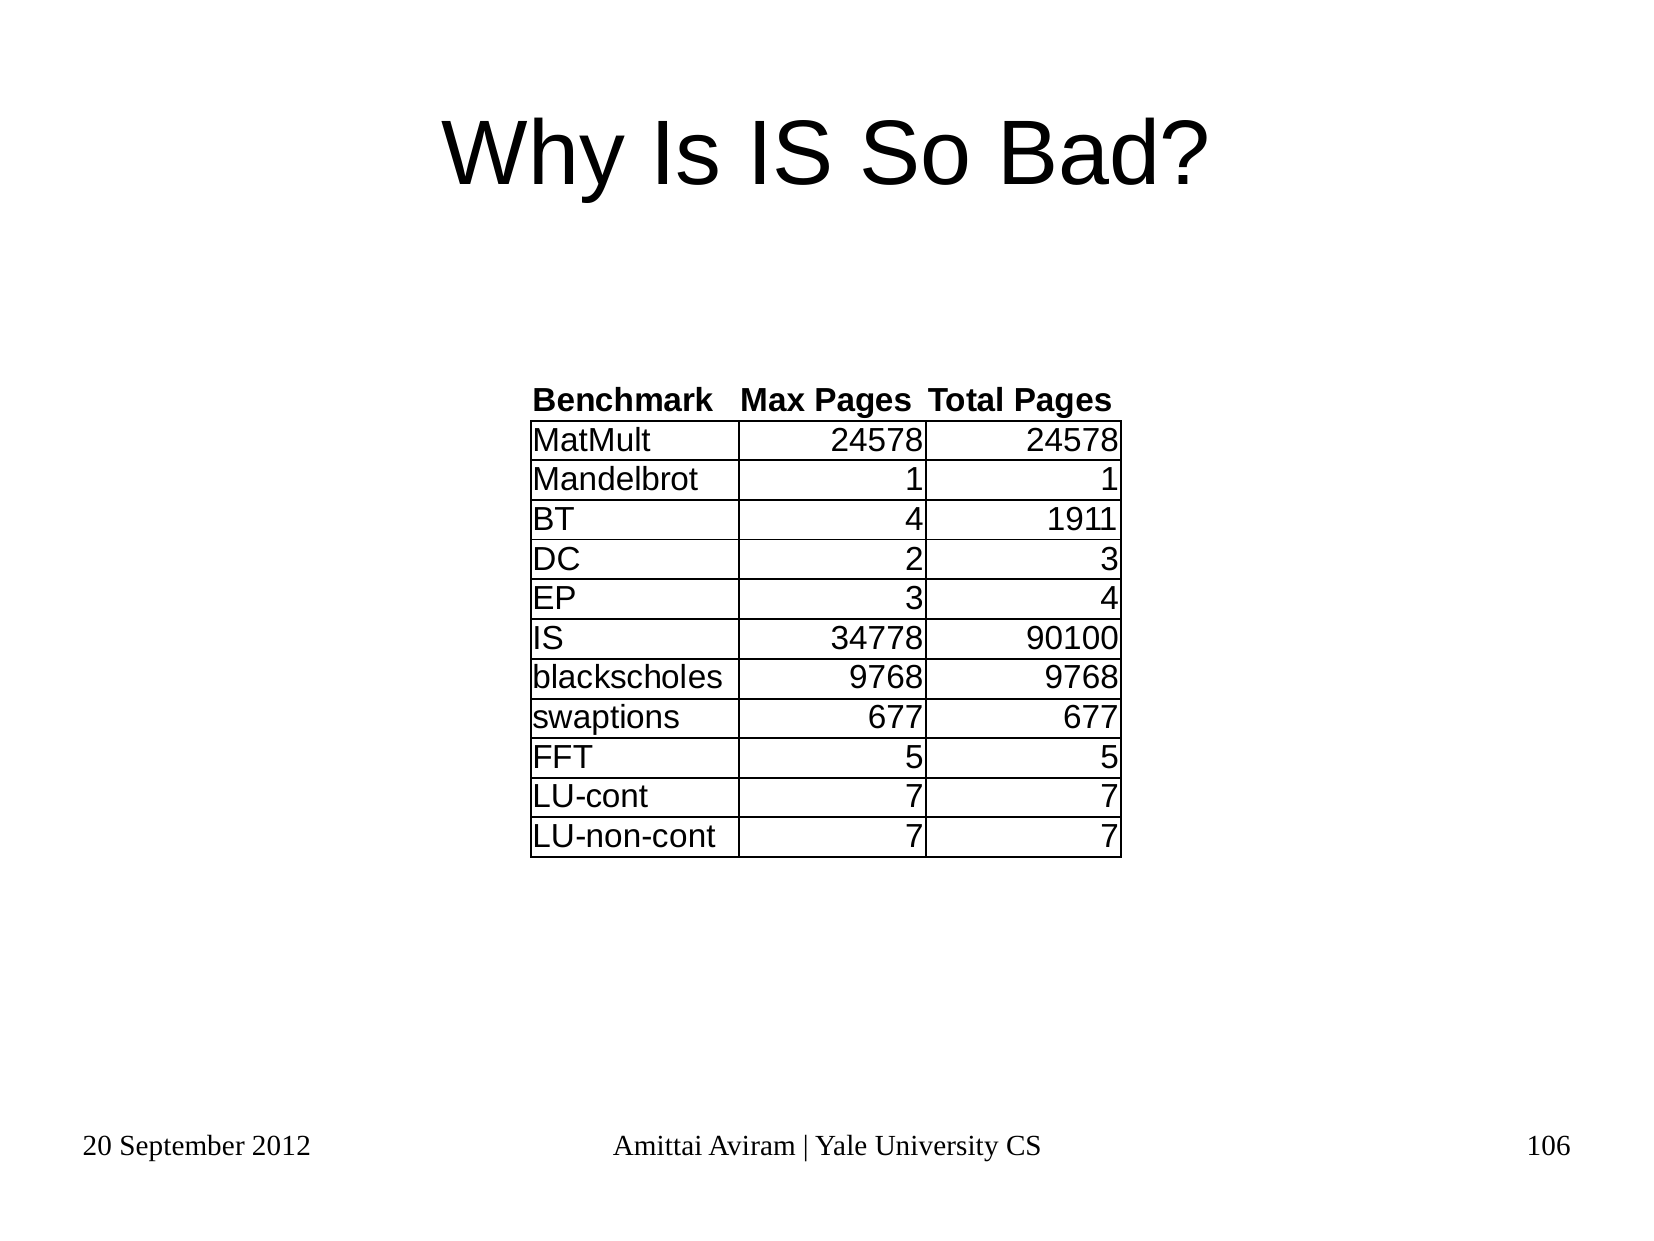

# Why Is IS So Bad?
106